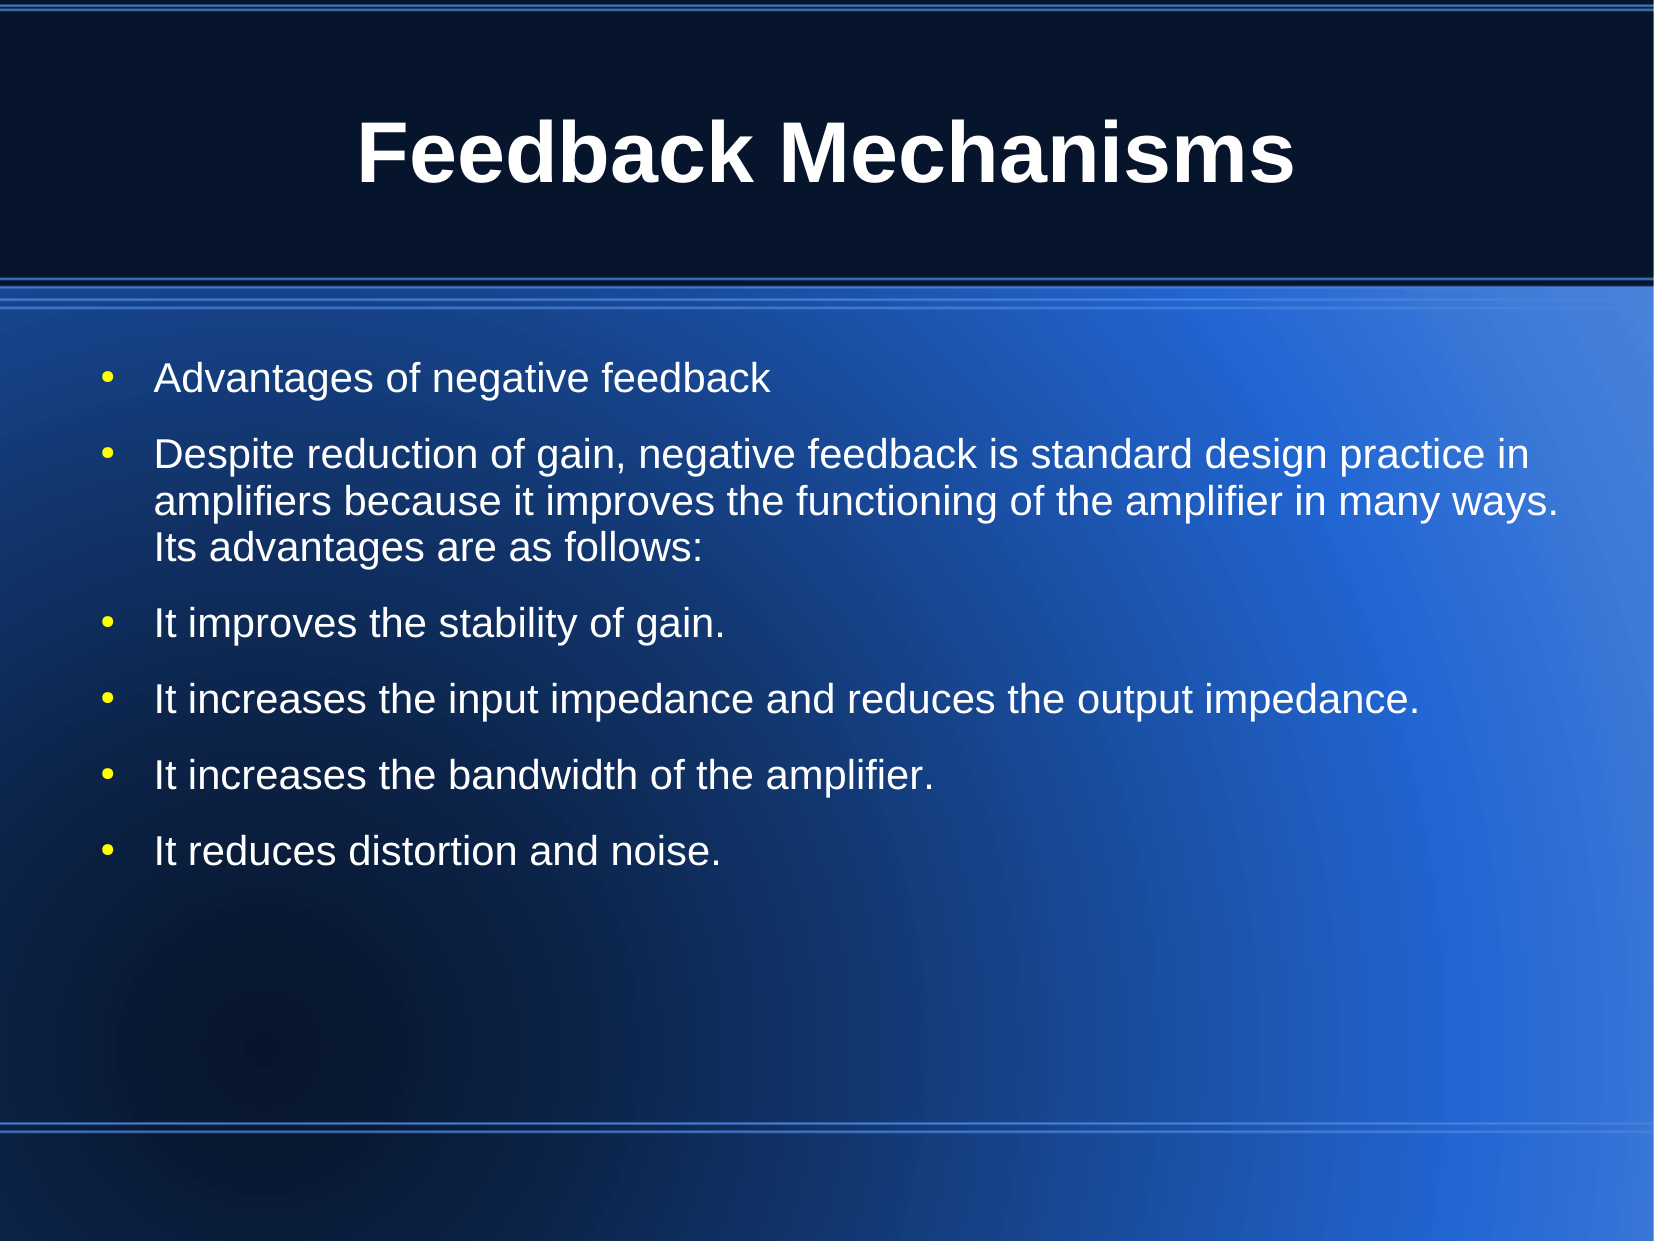

# Feedback Mechanisms
Advantages of negative feedback
Despite reduction of gain, negative feedback is standard design practice in amplifiers because it improves the functioning of the amplifier in many ways. Its advantages are as follows:
It improves the stability of gain.
It increases the input impedance and reduces the output impedance.
It increases the bandwidth of the amplifier.
It reduces distortion and noise.